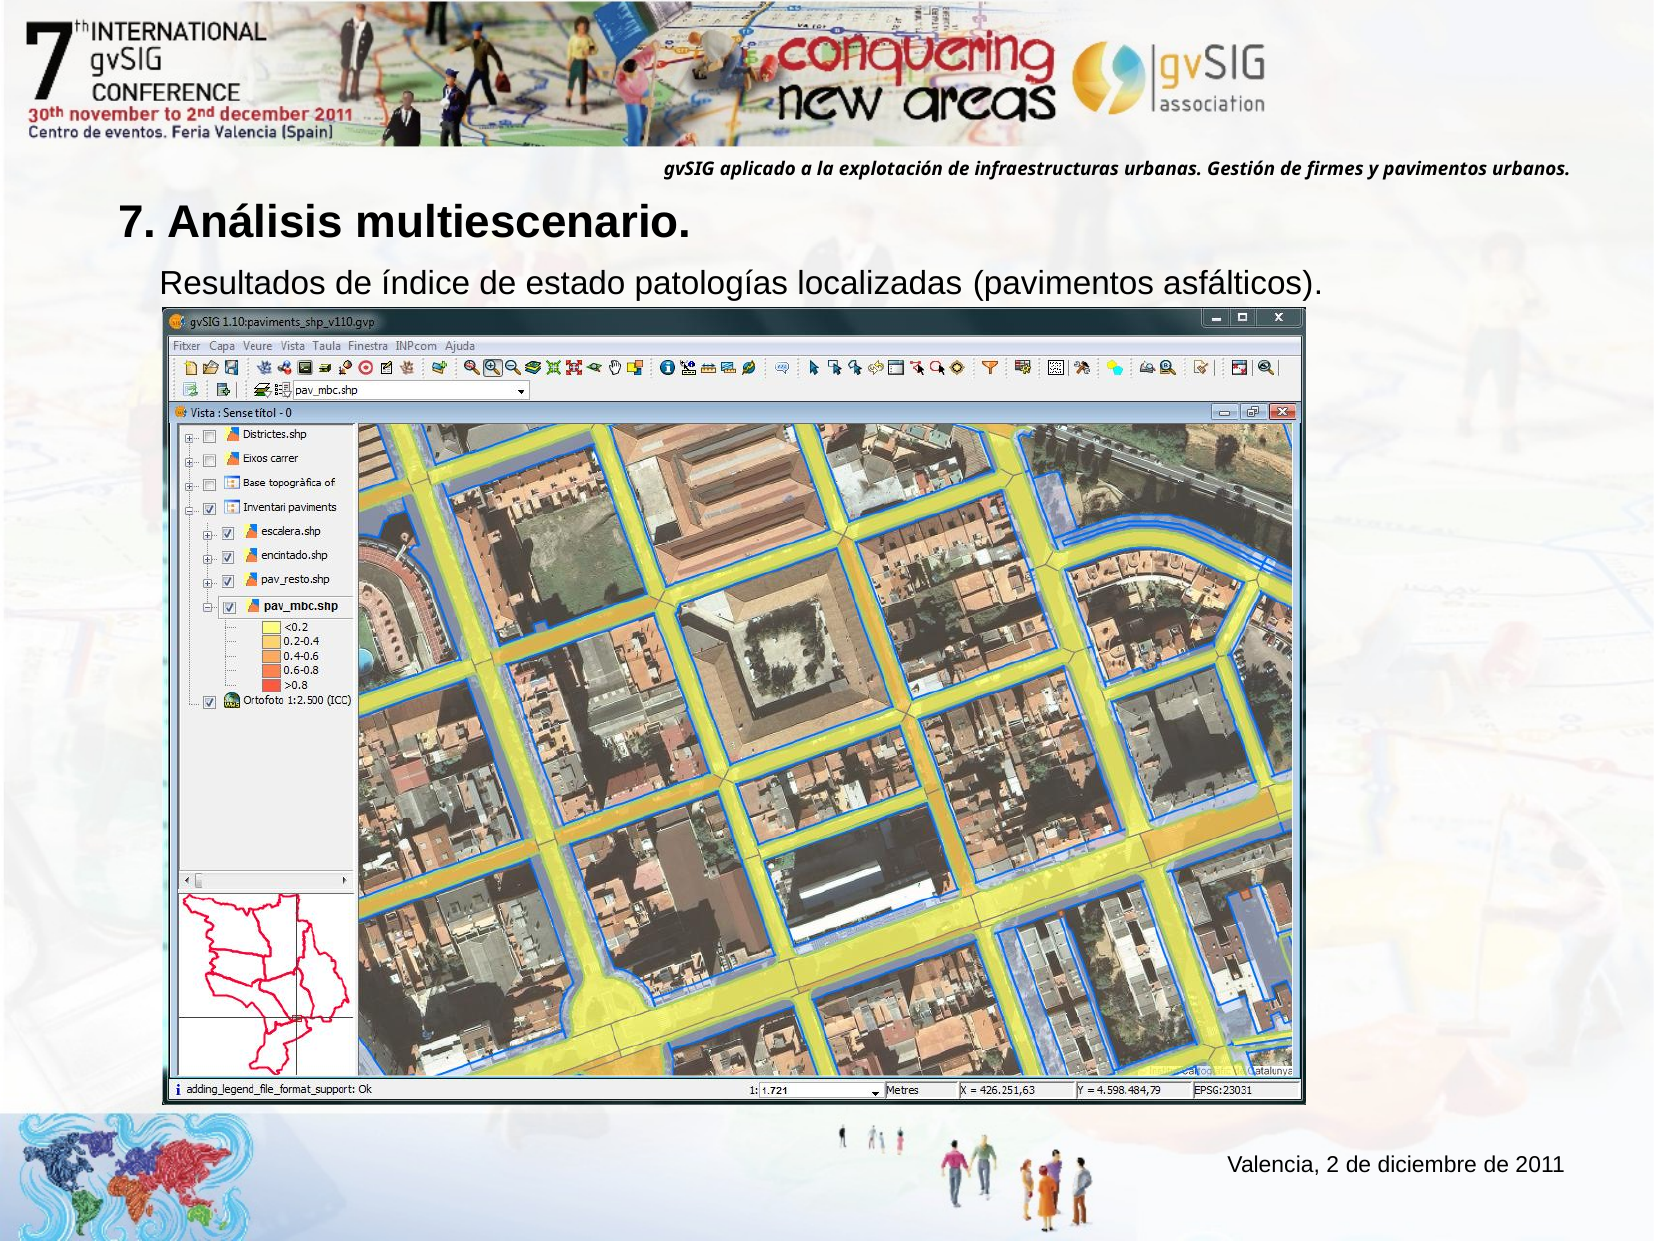

# gvSIG aplicado a la explotación de infraestructuras urbanas. Gestión de firmes y pavimentos urbanos.
7. Análisis multiescenario.
Resultados de índice de estado patologías localizadas (pavimentos asfálticos).